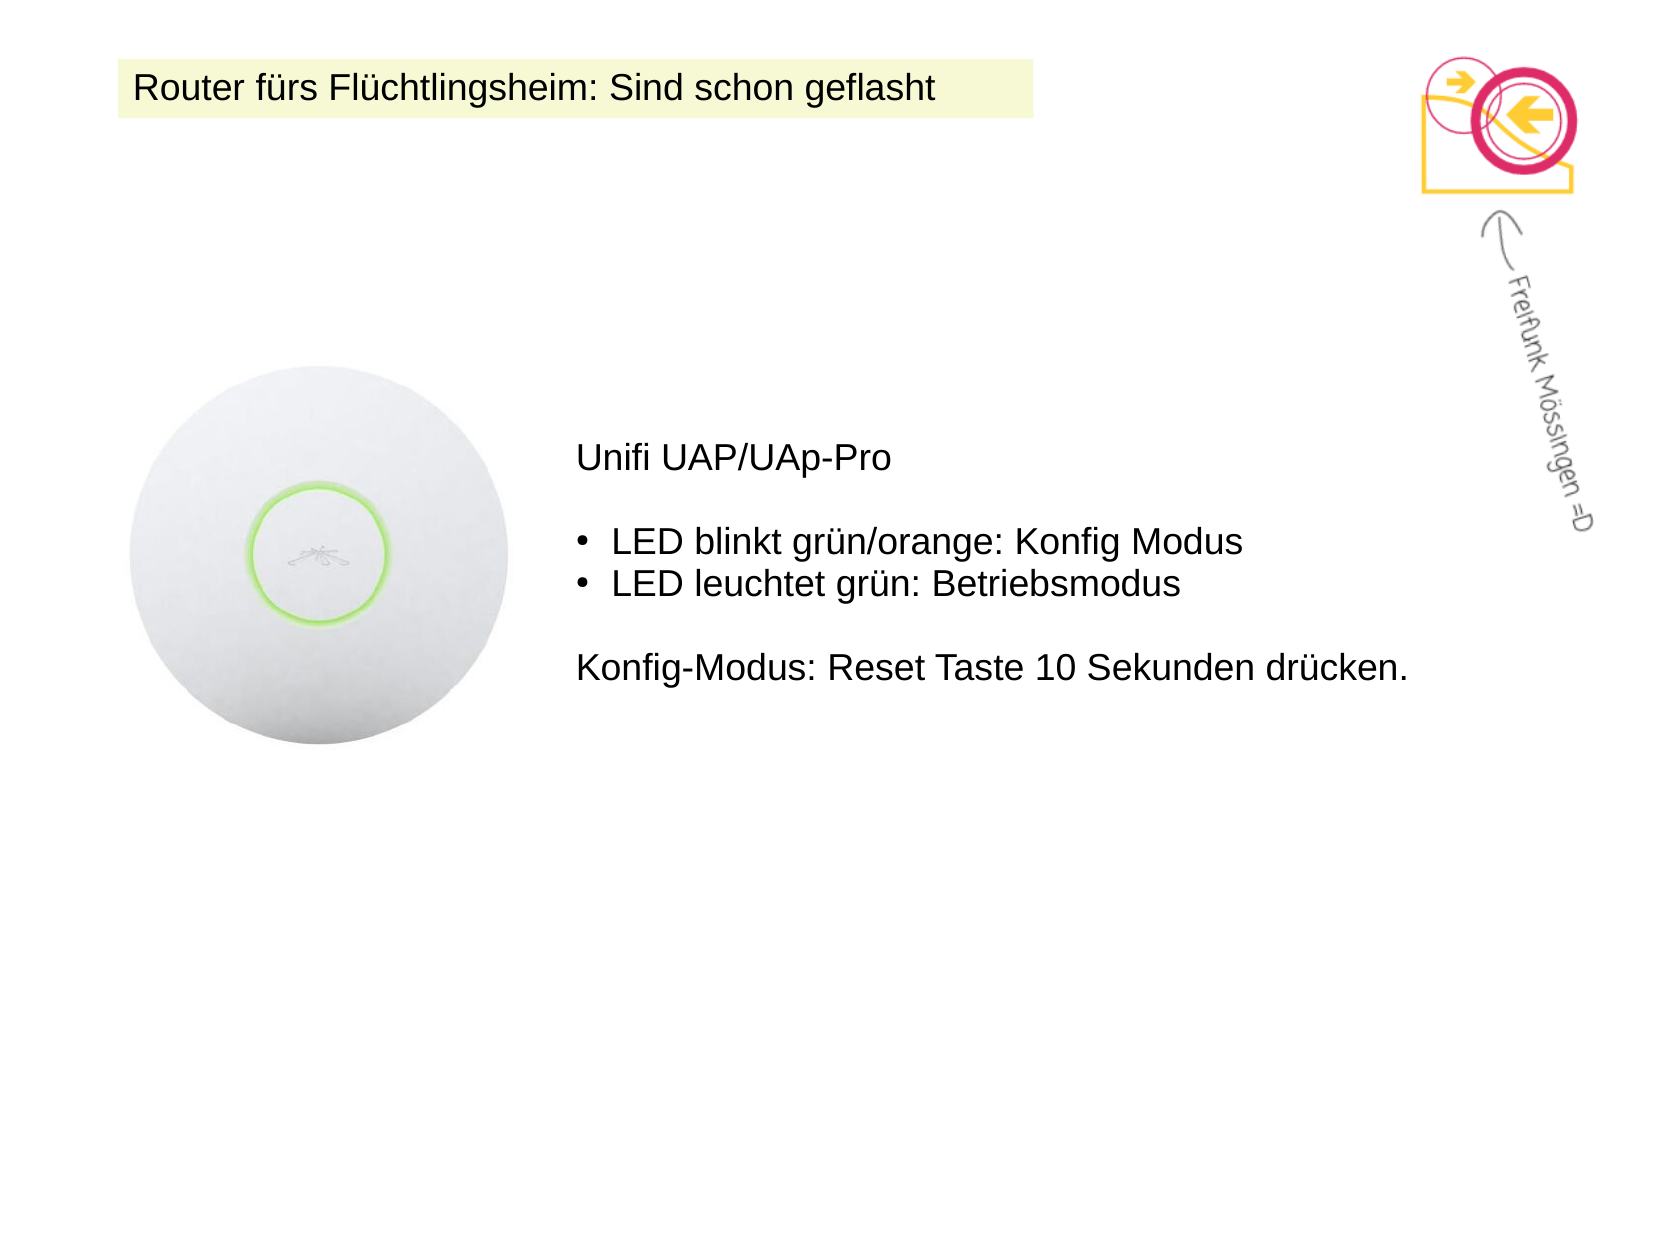

Router fürs Flüchtlingsheim: Sind schon geflasht
Unifi UAP/UAp-Pro
LED blinkt grün/orange: Konfig Modus
LED leuchtet grün: Betriebsmodus
Konfig-Modus: Reset Taste 10 Sekunden drücken.